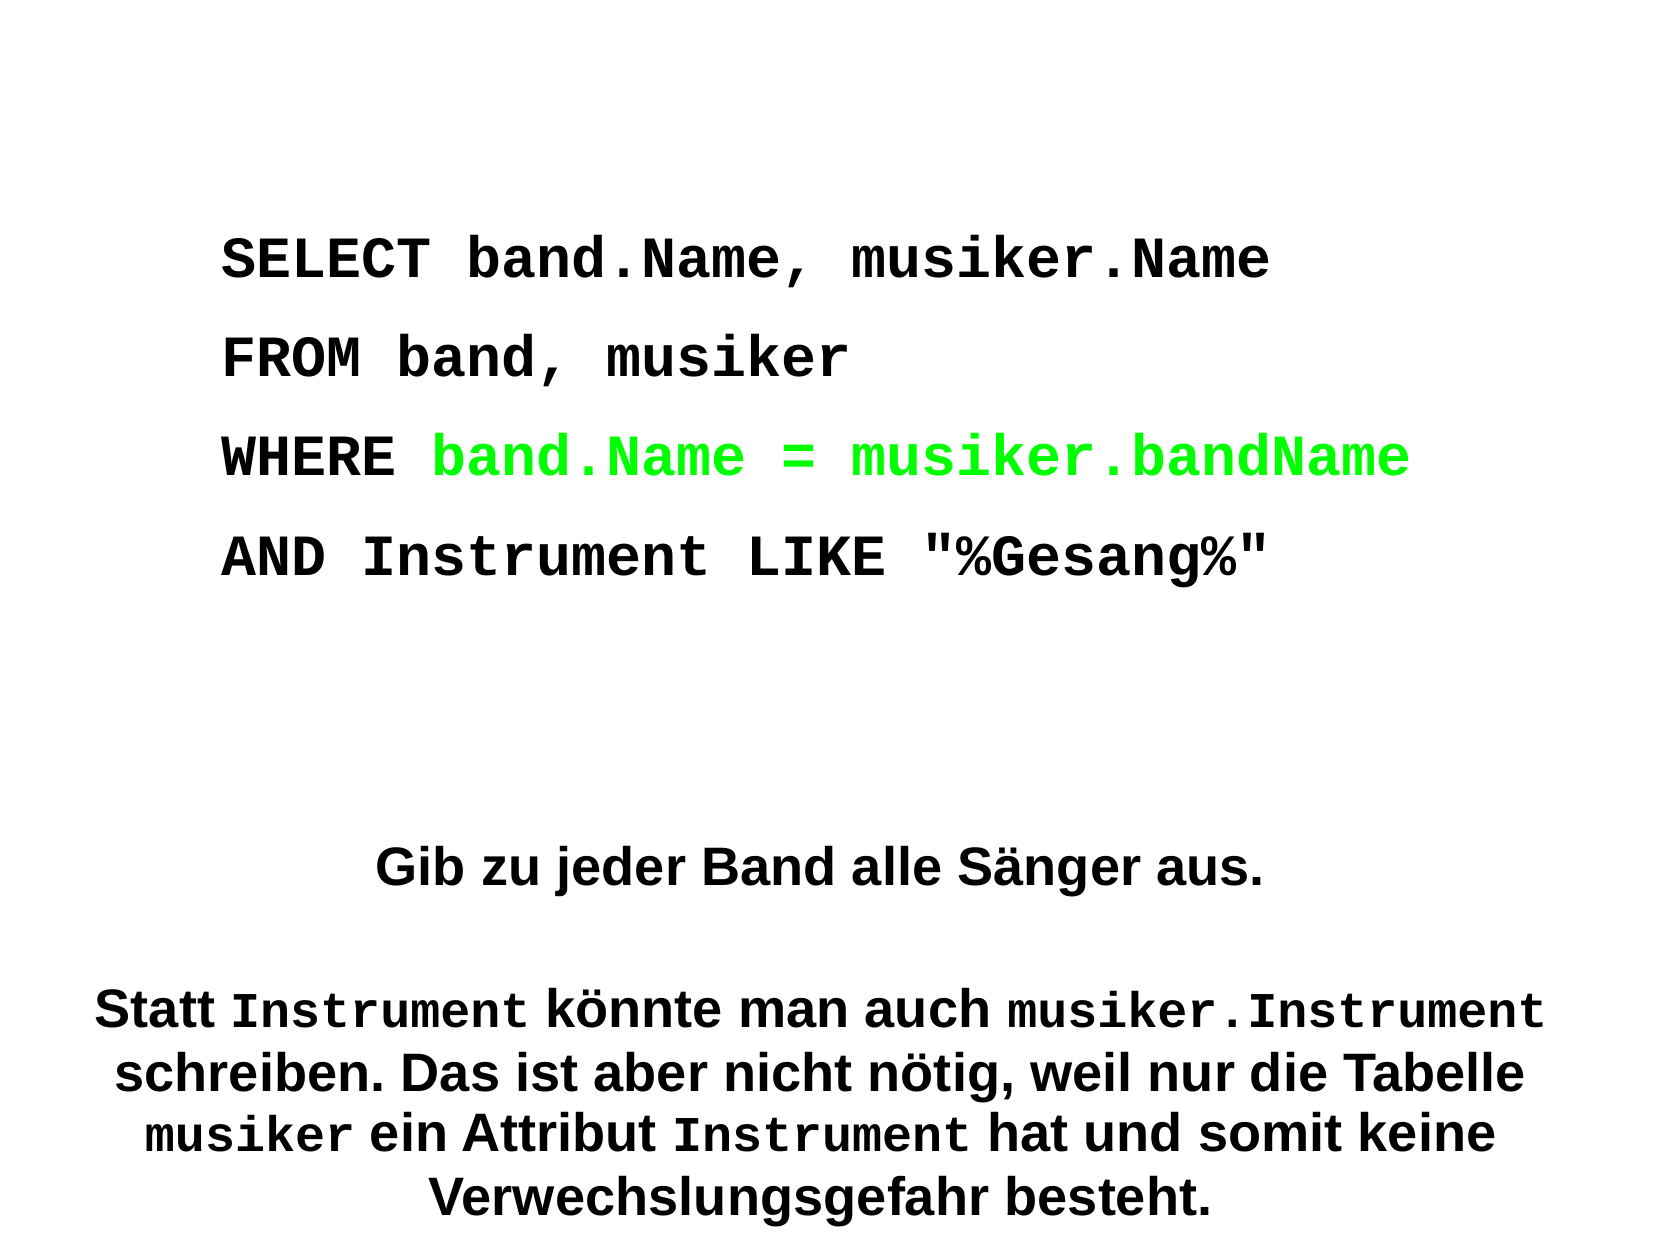

SELECT band.Name, musiker.Name
FROM band, musiker
WHERE band.Name = musiker.bandName
AND Instrument LIKE "%Gesang%"
# Gib zu jeder Band alle Sänger aus.
Statt Instrument könnte man auch musiker.Instrument schreiben. Das ist aber nicht nötig, weil nur die Tabelle musiker ein Attribut Instrument hat und somit keine Verwechslungsgefahr besteht.